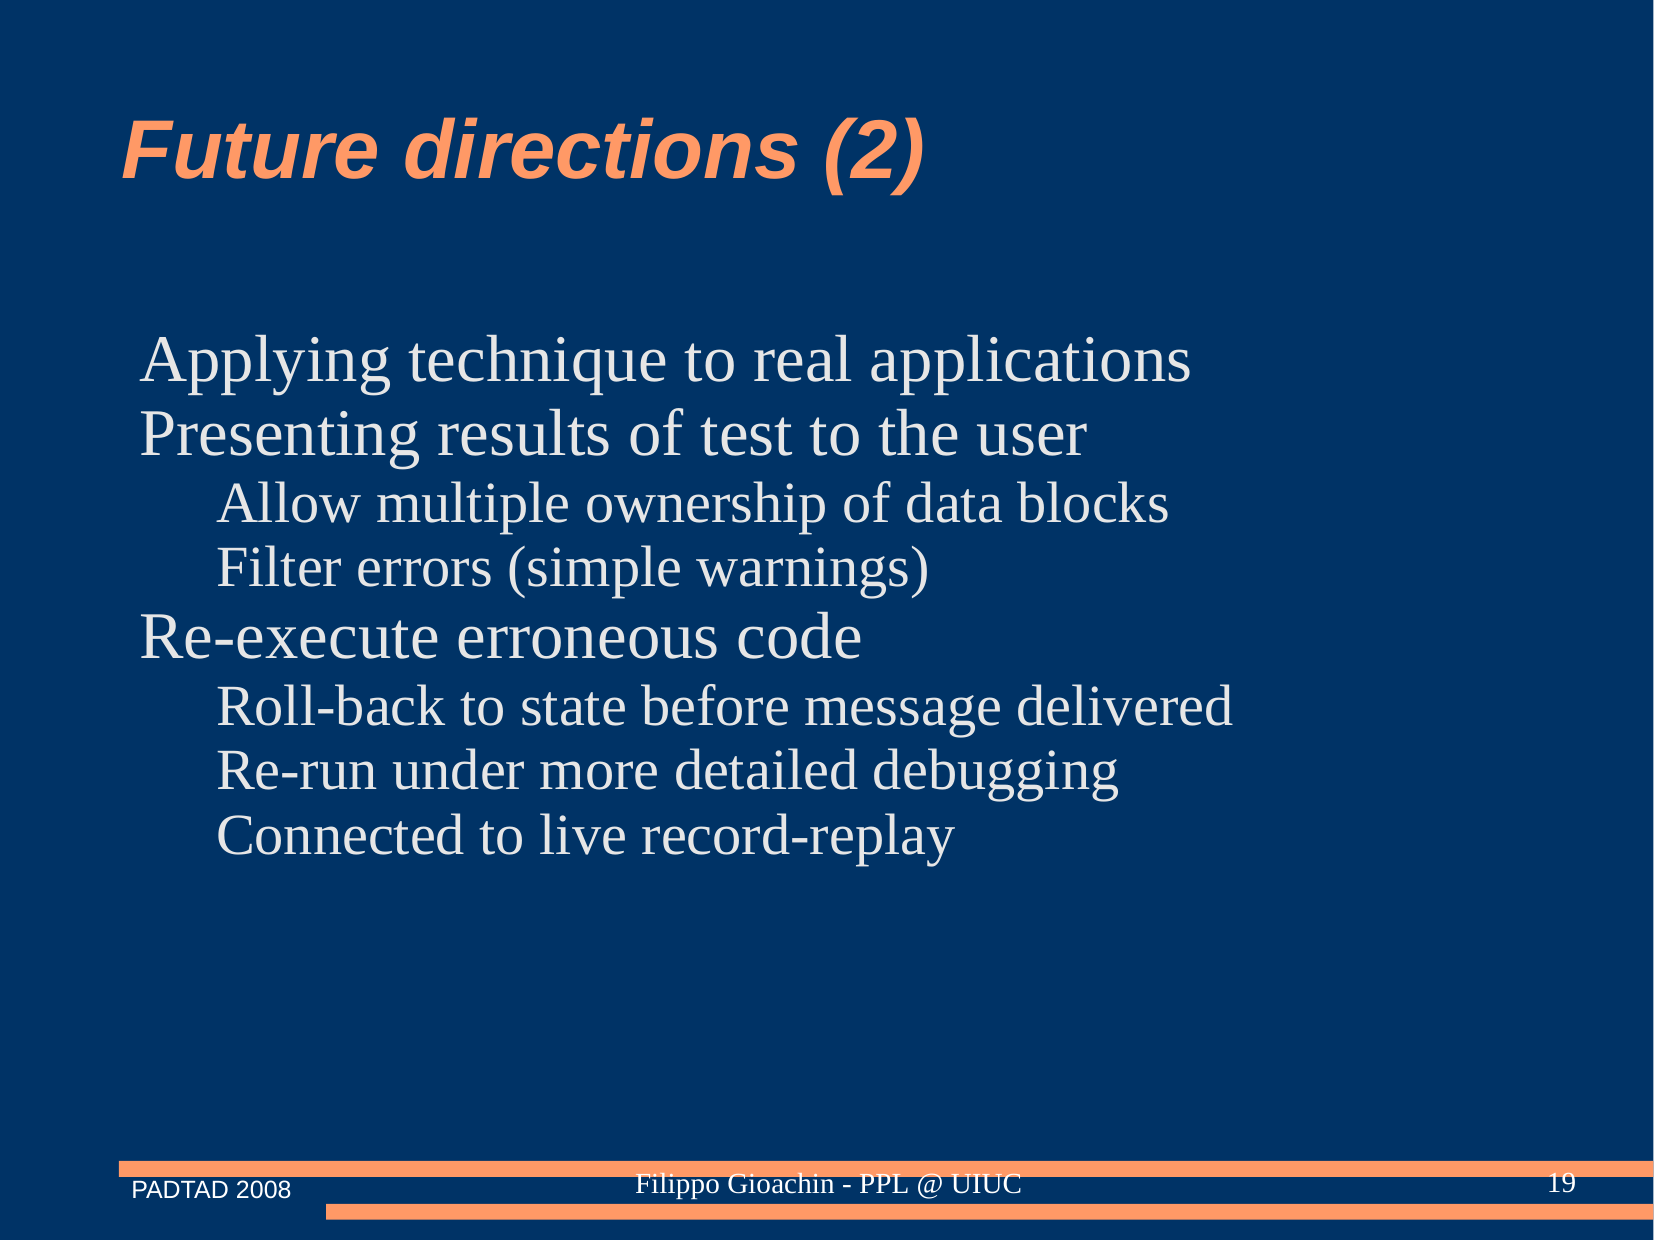

# Future directions (2)
Applying technique to real applications
Presenting results of test to the user
Allow multiple ownership of data blocks
Filter errors (simple warnings)
Re-execute erroneous code
Roll-back to state before message delivered
Re-run under more detailed debugging
Connected to live record-replay
19
Filippo Gioachin - PPL @ UIUC